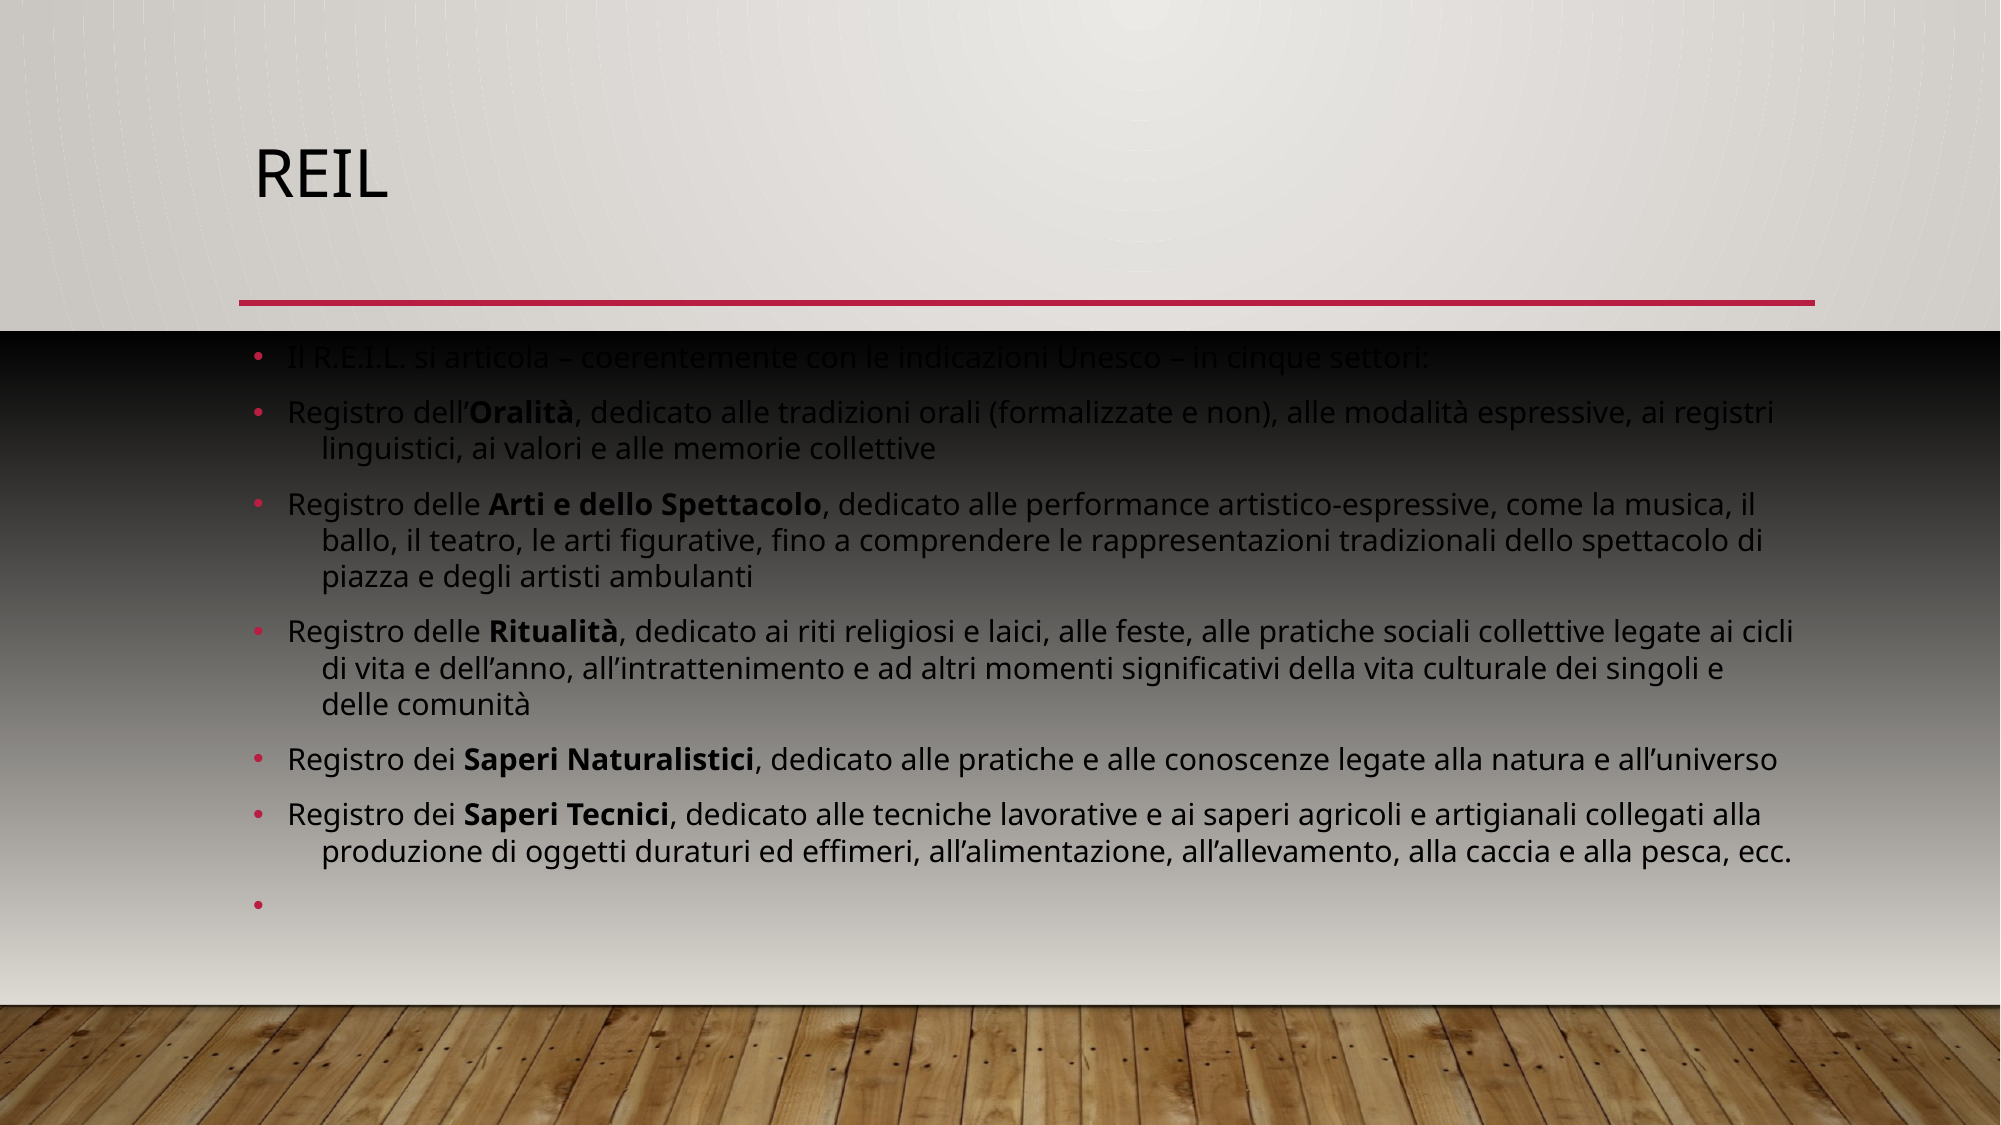

# reil
Il R.E.I.L. si articola – coerentemente con le indicazioni Unesco – in cinque settori:
Registro dell’Oralità, dedicato alle tradizioni orali (formalizzate e non), alle modalità espressive, ai registri linguistici, ai valori e alle memorie collettive
Registro delle Arti e dello Spettacolo, dedicato alle performance artistico-espressive, come la musica, il ballo, il teatro, le arti figurative, fino a comprendere le rappresentazioni tradizionali dello spettacolo di piazza e degli artisti ambulanti
Registro delle Ritualità, dedicato ai riti religiosi e laici, alle feste, alle pratiche sociali collettive legate ai cicli di vita e dell’anno, all’intrattenimento e ad altri momenti significativi della vita culturale dei singoli e delle comunità
Registro dei Saperi Naturalistici, dedicato alle pratiche e alle conoscenze legate alla natura e all’universo
Registro dei Saperi Tecnici, dedicato alle tecniche lavorative e ai saperi agricoli e artigianali collegati alla produzione di oggetti duraturi ed effimeri, all’alimentazione, all’allevamento, alla caccia e alla pesca, ecc.